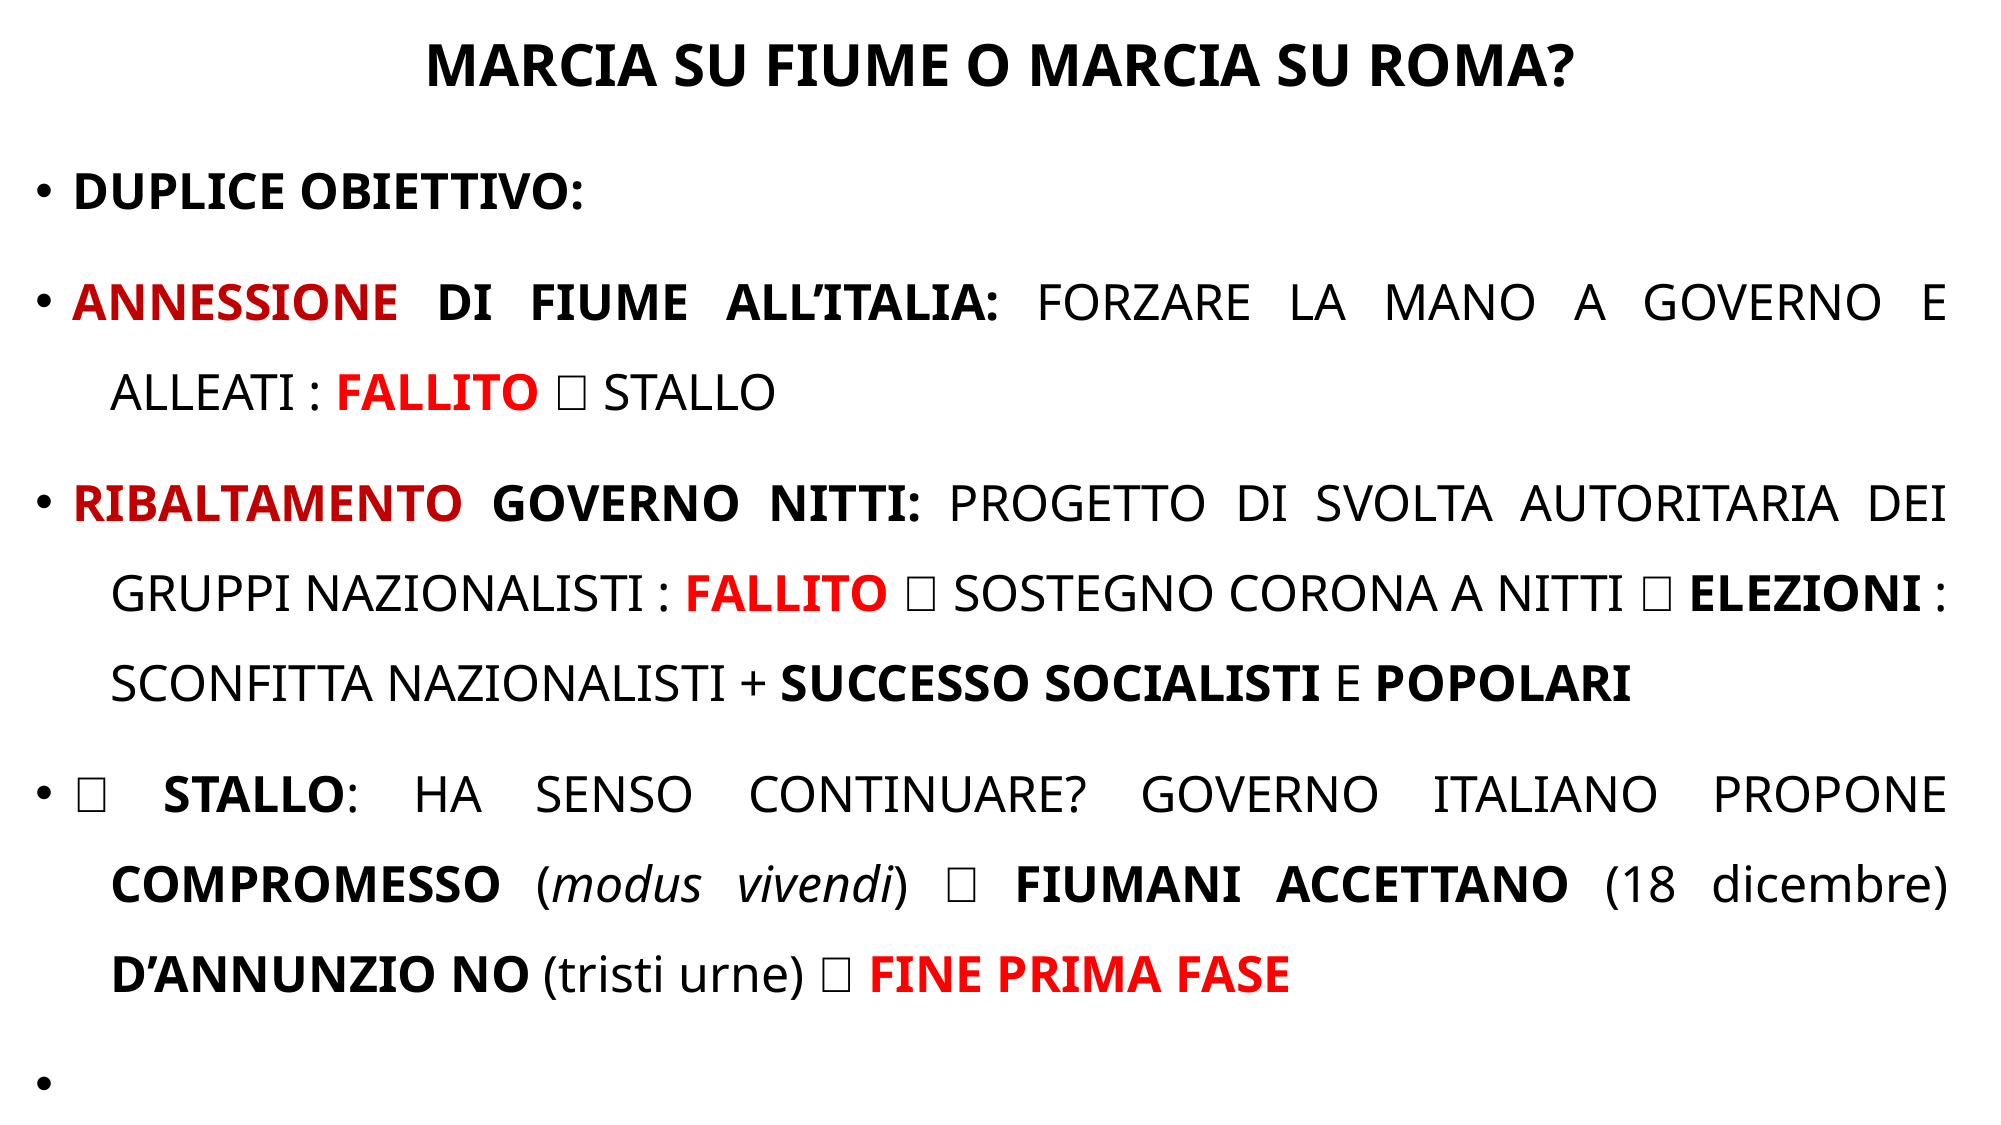

# MARCIA SU FIUME O MARCIA SU ROMA?
DUPLICE OBIETTIVO:
ANNESSIONE DI FIUME ALL’ITALIA: FORZARE LA MANO A GOVERNO E ALLEATI : FALLITO  STALLO
RIBALTAMENTO GOVERNO NITTI: PROGETTO DI SVOLTA AUTORITARIA DEI GRUPPI NAZIONALISTI : FALLITO  SOSTEGNO CORONA A NITTI  ELEZIONI : SCONFITTA NAZIONALISTI + SUCCESSO SOCIALISTI E POPOLARI
 STALLO: HA SENSO CONTINUARE? GOVERNO ITALIANO PROPONE COMPROMESSO (modus vivendi)  FIUMANI ACCETTANO (18 dicembre) D’ANNUNZIO NO (tristi urne)  FINE PRIMA FASE